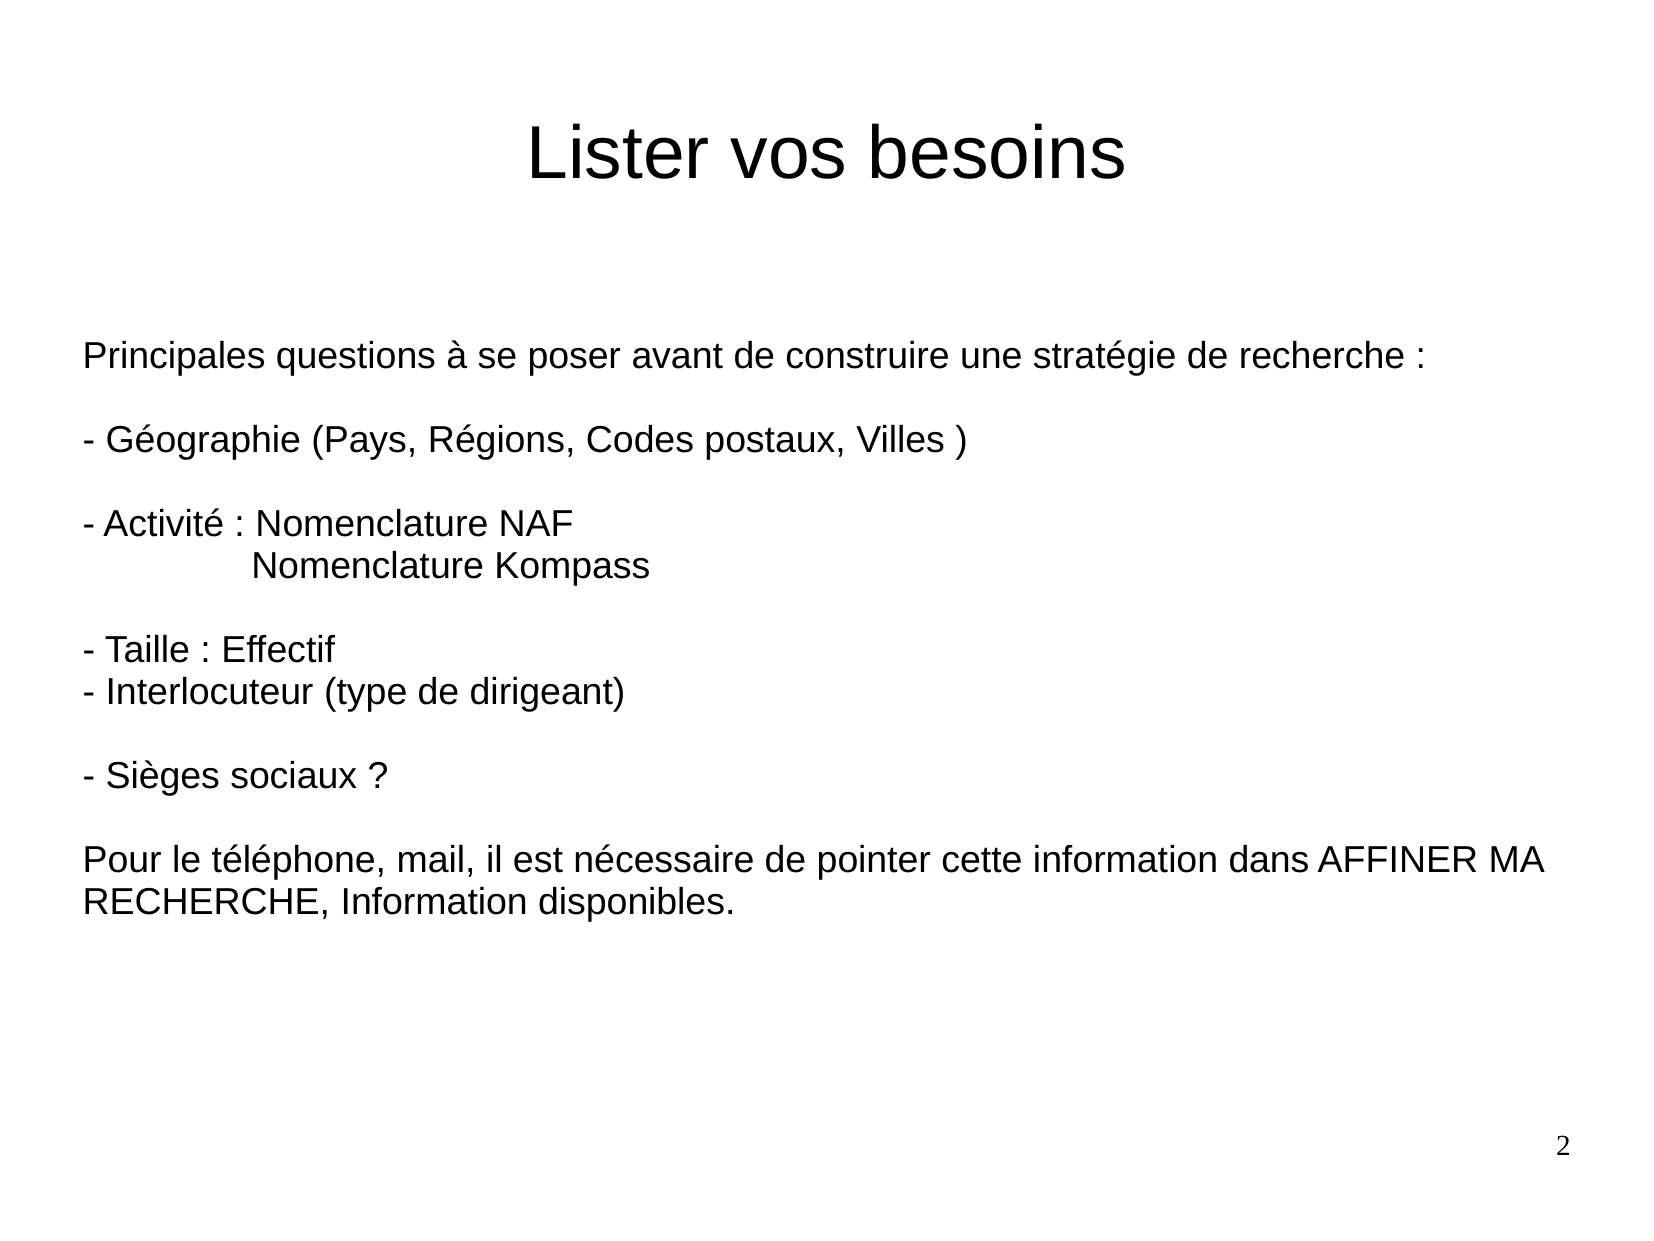

Lister vos besoins
# Principales questions à se poser avant de construire une stratégie de recherche :
- Géographie (Pays, Régions, Codes postaux, Villes )
- Activité : Nomenclature NAF
		 Nomenclature Kompass
- Taille : Effectif
- Interlocuteur (type de dirigeant)
- Sièges sociaux ?
Pour le téléphone, mail, il est nécessaire de pointer cette information dans AFFINER MA RECHERCHE, Information disponibles.
2